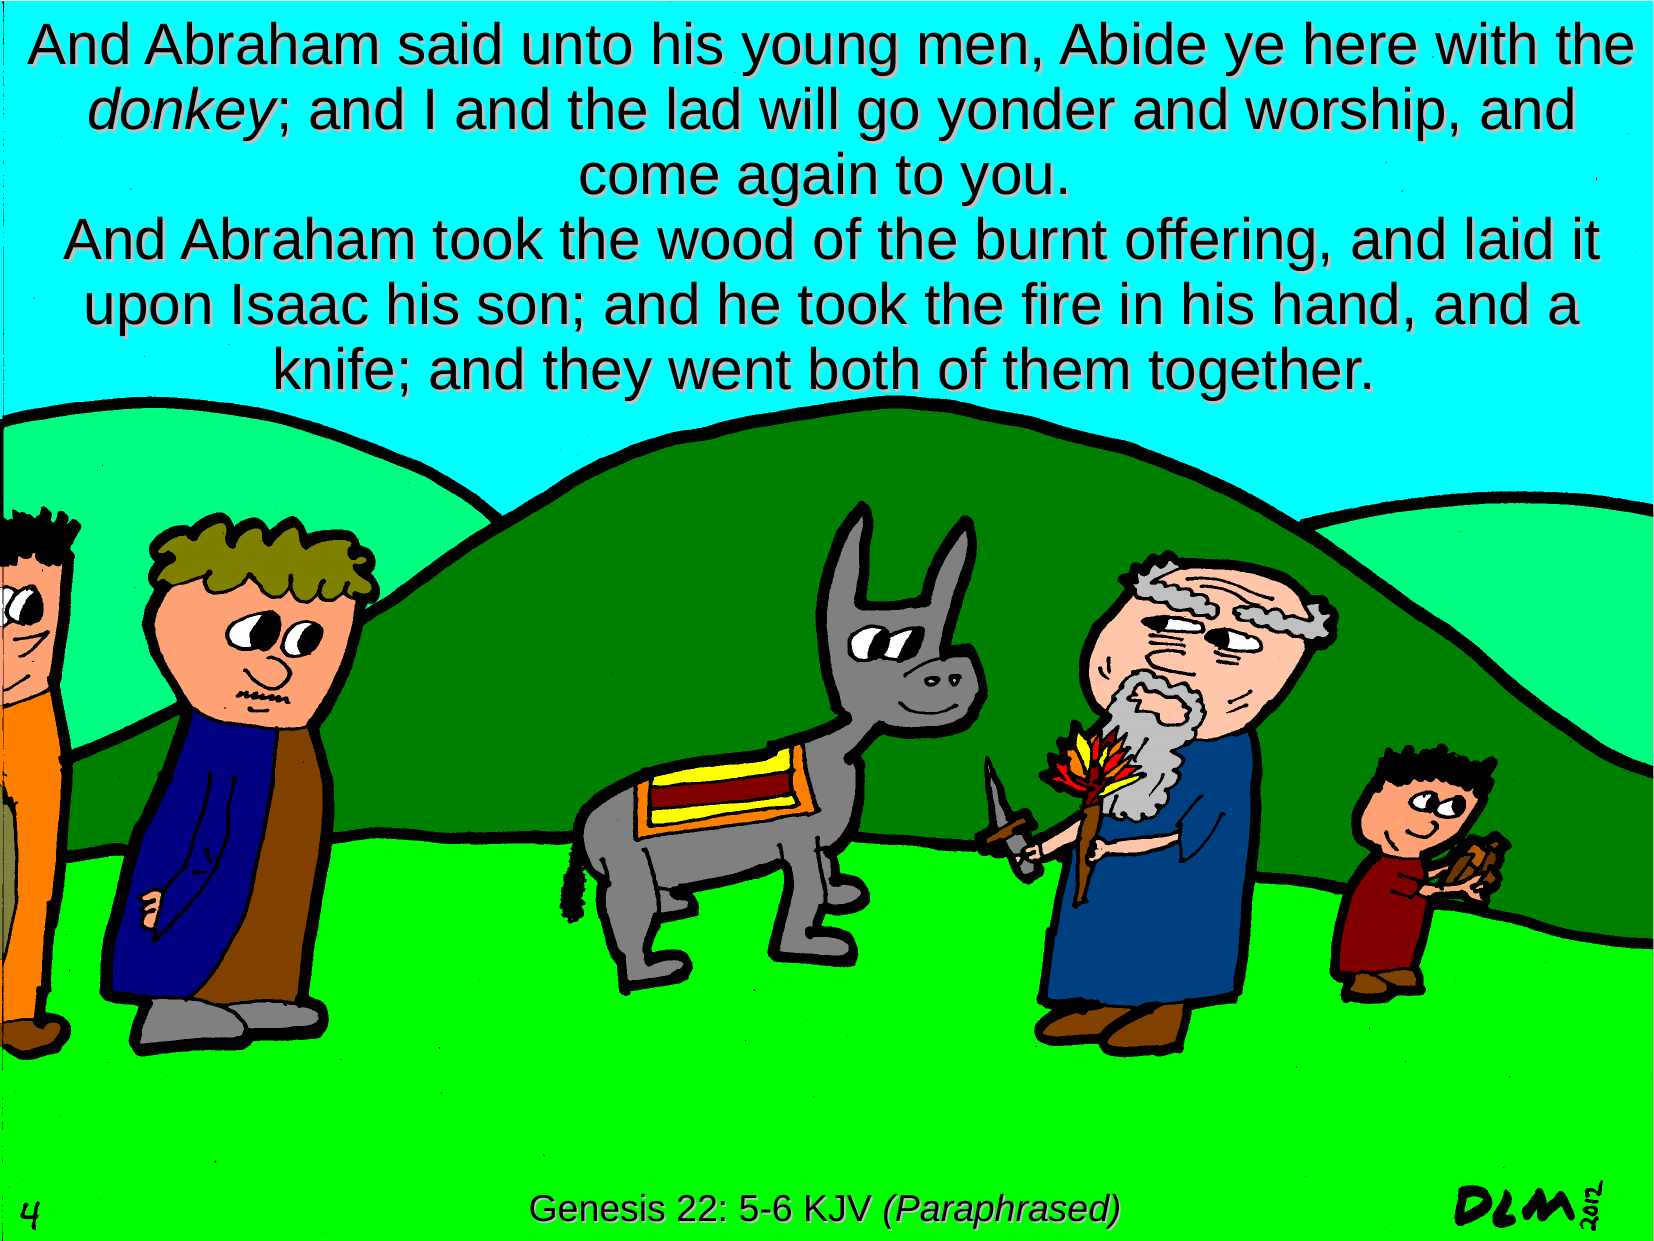

And Abraham said unto his young men, Abide ye here with the donkey; and I and the lad will go yonder and worship, and come again to you.
And Abraham took the wood of the burnt offering, and laid it upon Isaac his son; and he took the fire in his hand, and a knife; and they went both of them together.
Genesis 22: 5-6 KJV (Paraphrased)